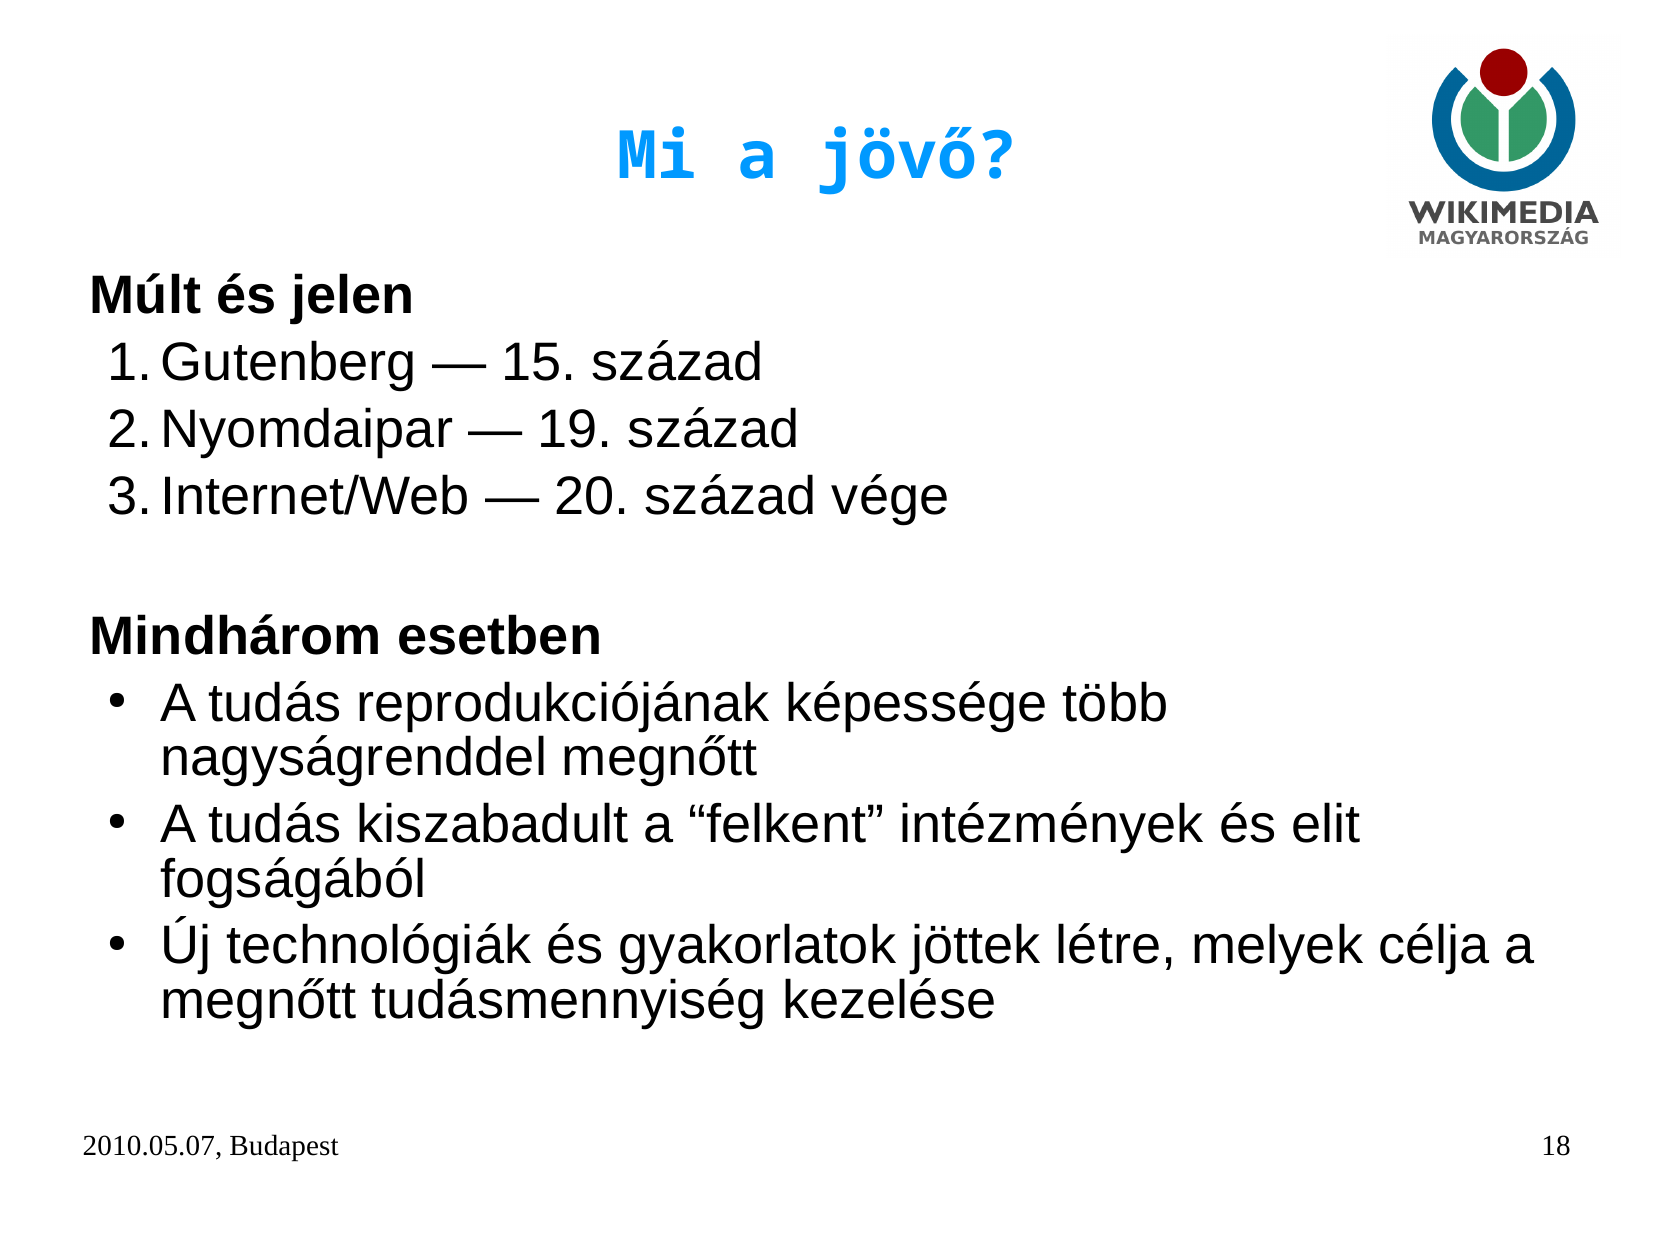

# Mi a jövő?
Múlt és jelen
Gutenberg — 15. század
Nyomdaipar — 19. század
Internet/Web — 20. század vége
Mindhárom esetben
A tudás reprodukciójának képessége több nagyságrenddel megnőtt
A tudás kiszabadult a “felkent” intézmények és elit fogságából
Új technológiák és gyakorlatok jöttek létre, melyek célja a megnőtt tudásmennyiség kezelése
2010.05.07, Budapest
18